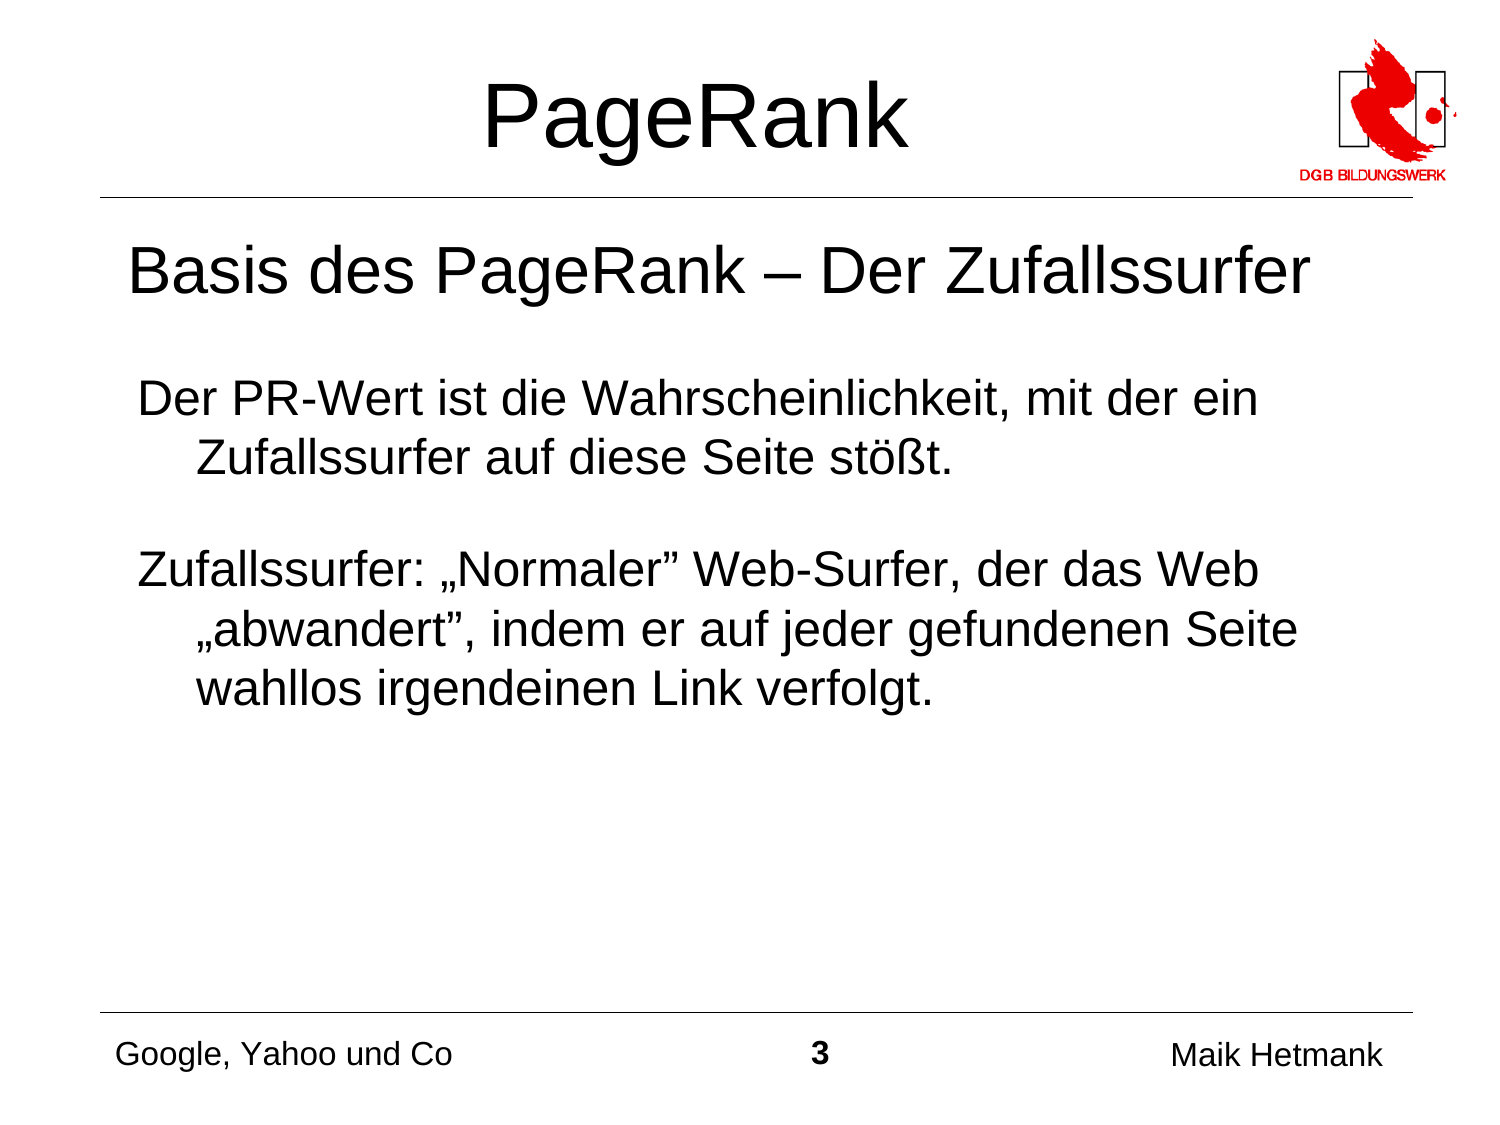

# PageRank
Basis des PageRank – Der Zufallssurfer
Der PR-Wert ist die Wahrscheinlichkeit, mit der ein Zufallssurfer auf diese Seite stößt.
Zufallssurfer: „Normaler” Web-Surfer, der das Web „abwandert”, indem er auf jeder gefundenen Seite wahllos irgendeinen Link verfolgt.